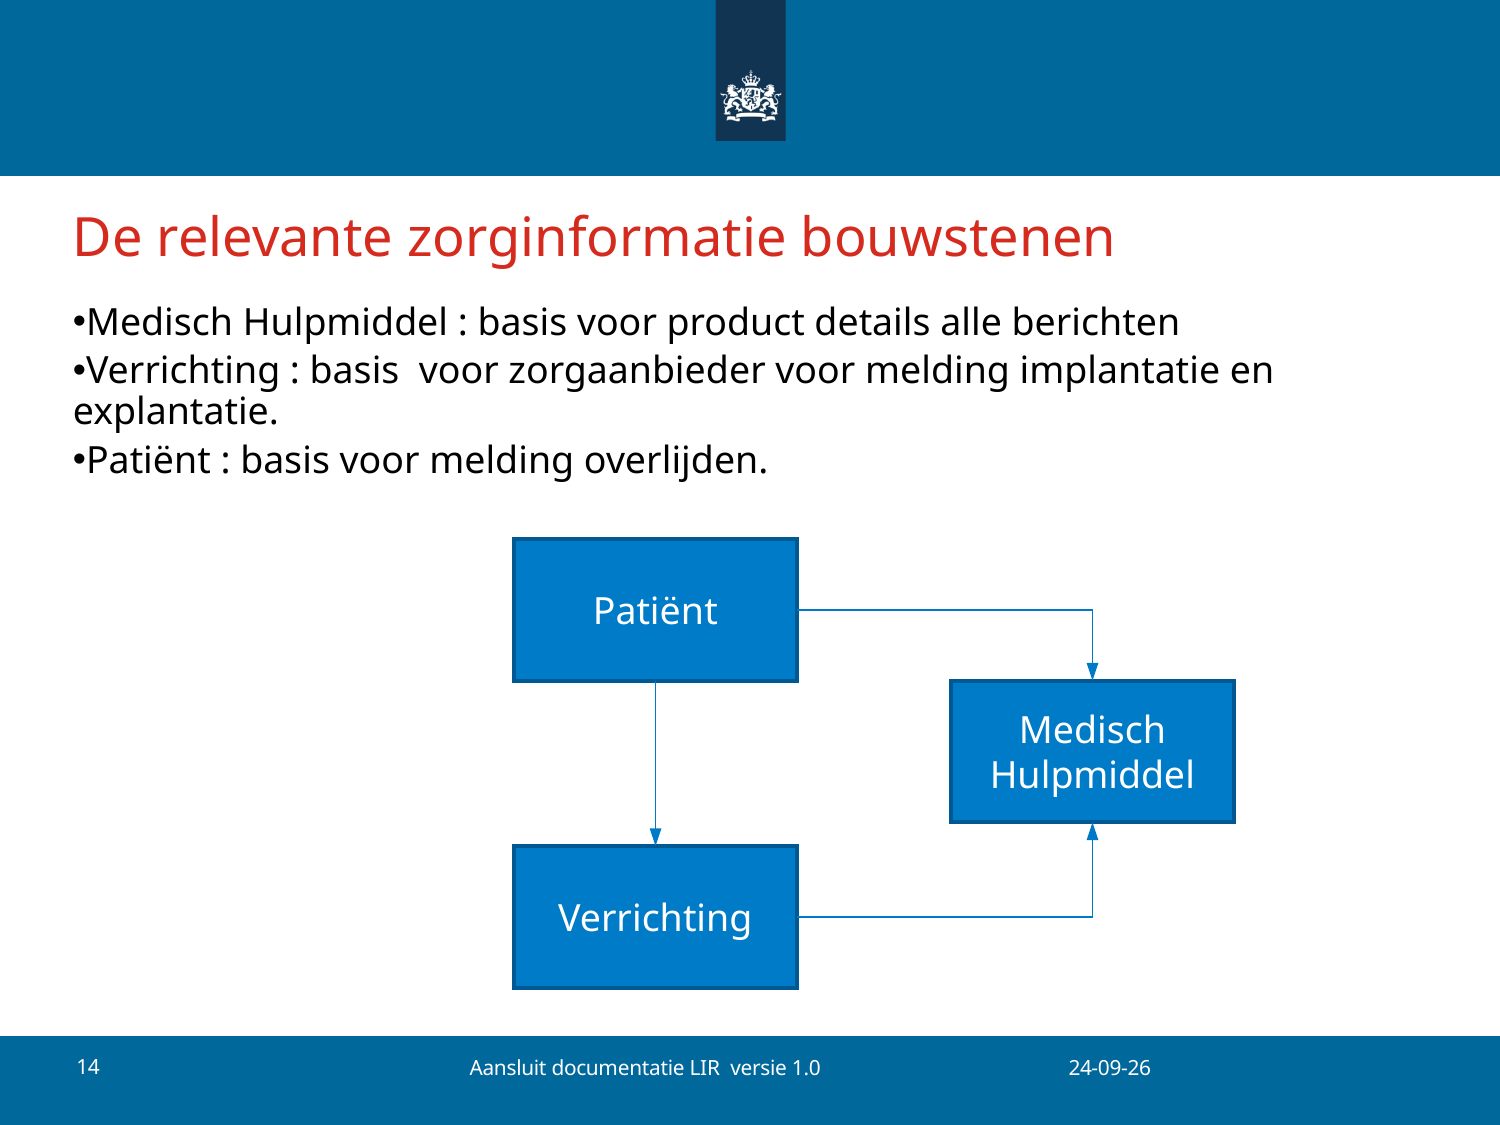

# De relevante zorginformatie bouwstenen
Medisch Hulpmiddel : basis voor product details alle berichten
Verrichting : basis voor zorgaanbieder voor melding implantatie en explantatie.
Patiënt : basis voor melding overlijden.
Patiënt
Medisch
Hulpmiddel
Verrichting
Aansluit documentatie LIR versie 1.0